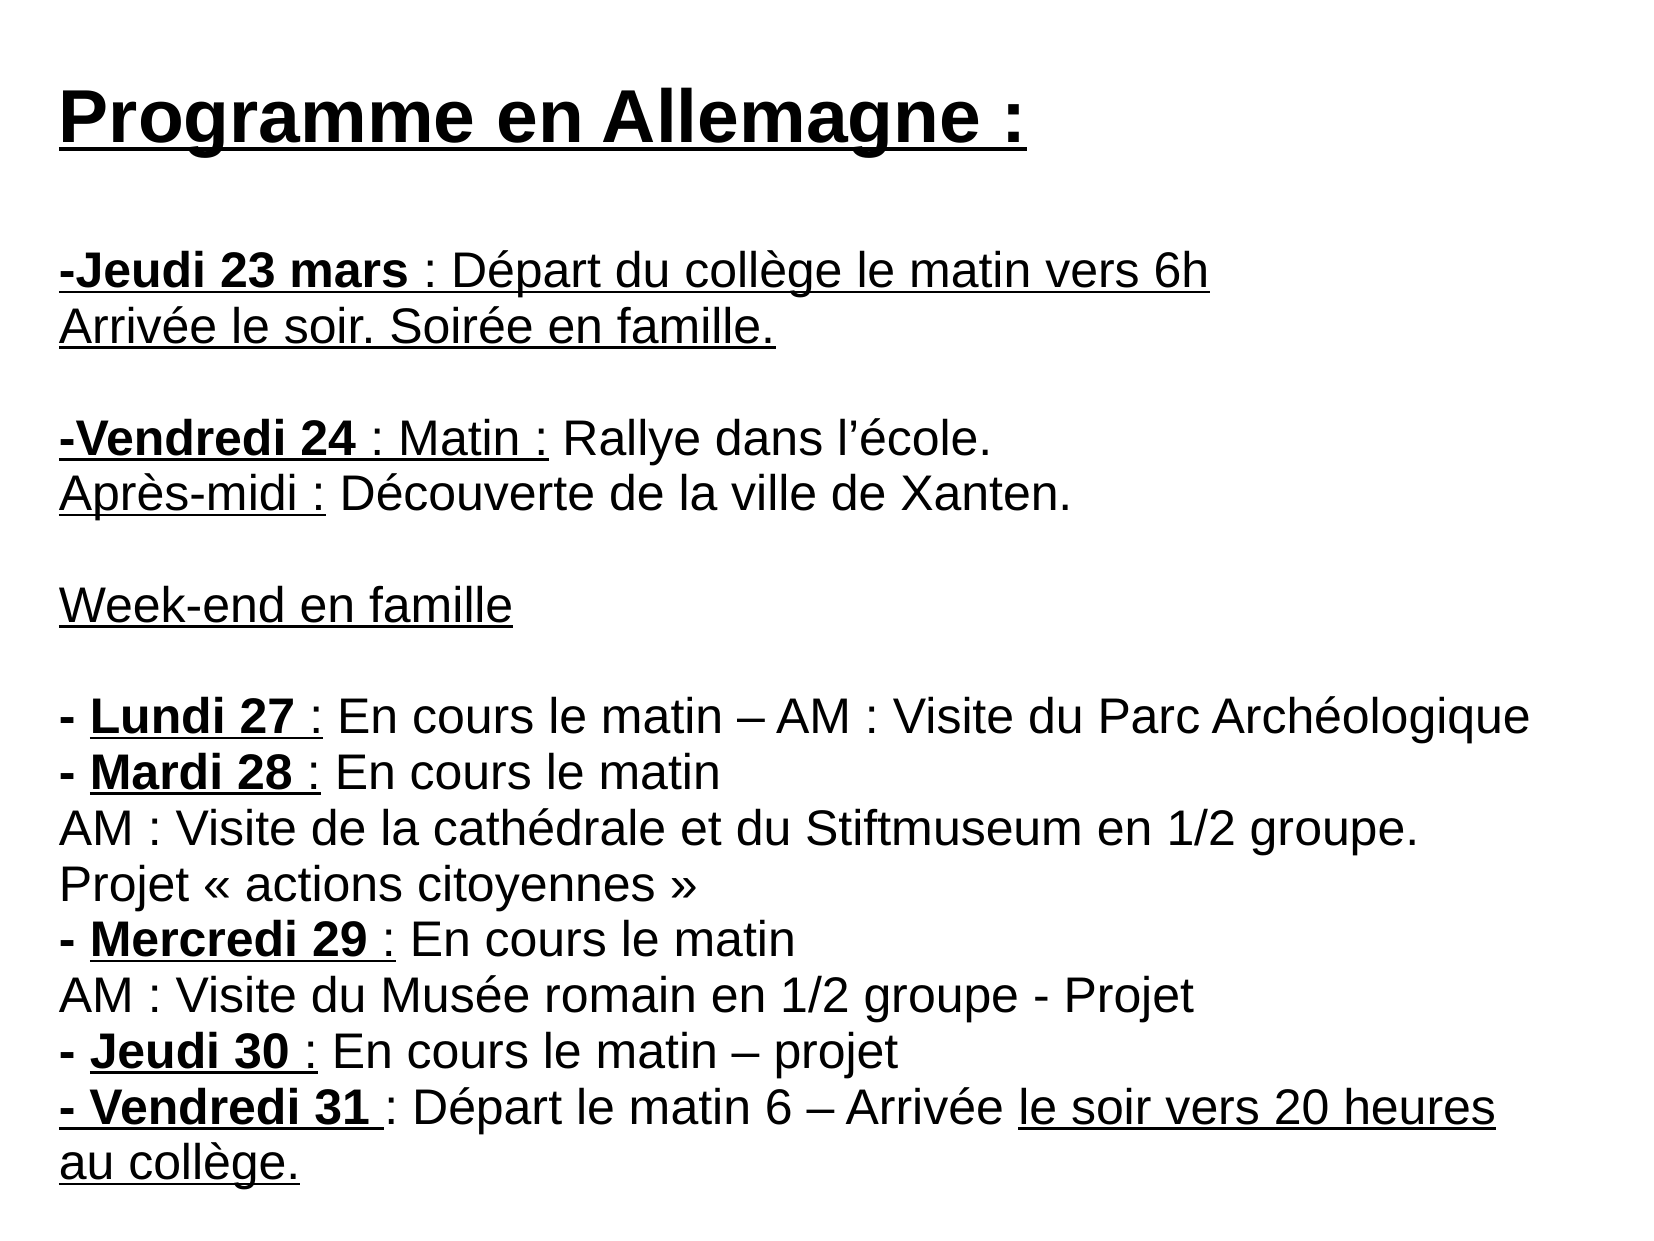

# Programme en Allemagne : -Jeudi 23 mars : Départ du collège le matin vers 6h Arrivée le soir. Soirée en famille. -Vendredi 24 : Matin : Rallye dans l’école. Après-midi : Découverte de la ville de Xanten. Week-end en famille - Lundi 27 : En cours le matin – AM : Visite du Parc Archéologique - Mardi 28 : En cours le matin AM : Visite de la cathédrale et du Stiftmuseum en 1/2 groupe. Projet « actions citoyennes » - Mercredi 29 : En cours le matin AM : Visite du Musée romain en 1/2 groupe - Projet - Jeudi 30 : En cours le matin – projet - Vendredi 31 : Départ le matin 6 – Arrivée le soir vers 20 heures au collège.